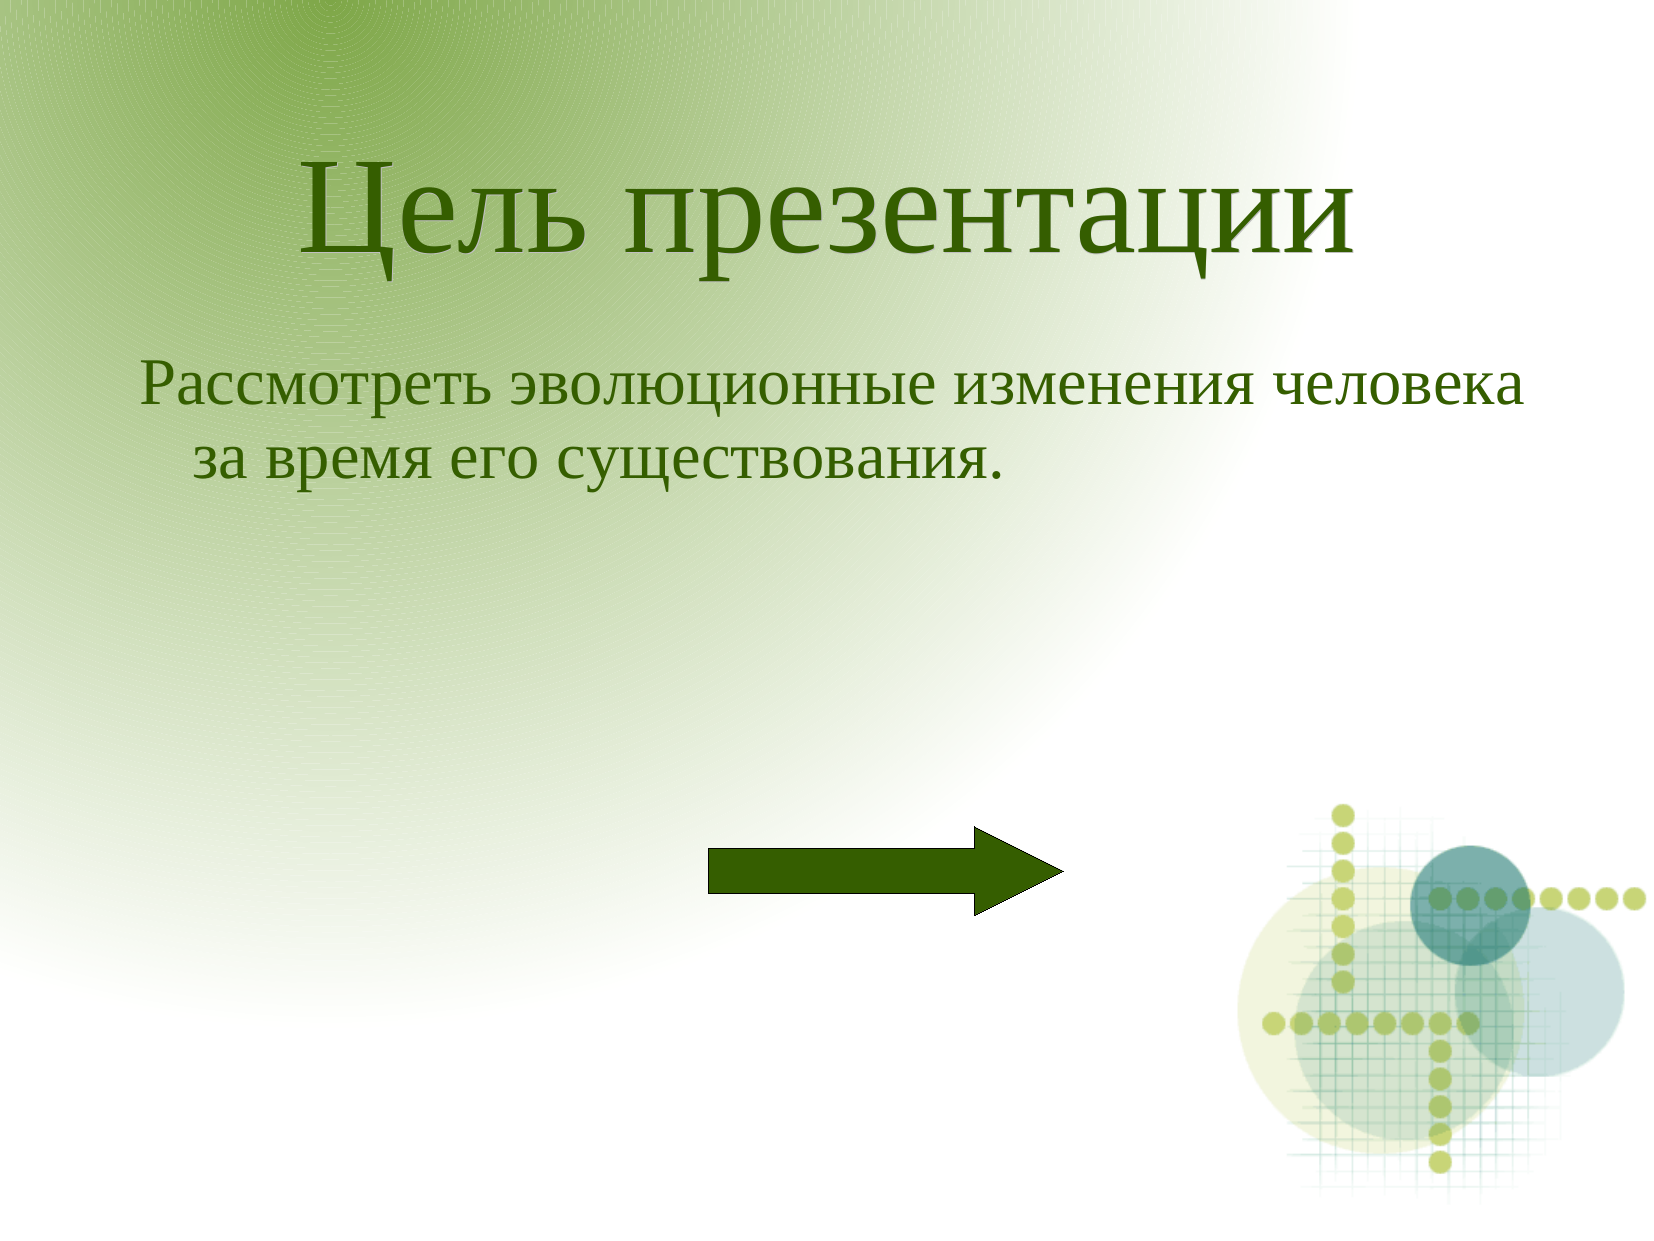

# Цель презентации
Рассмотреть эволюционные изменения человека за время его существования.